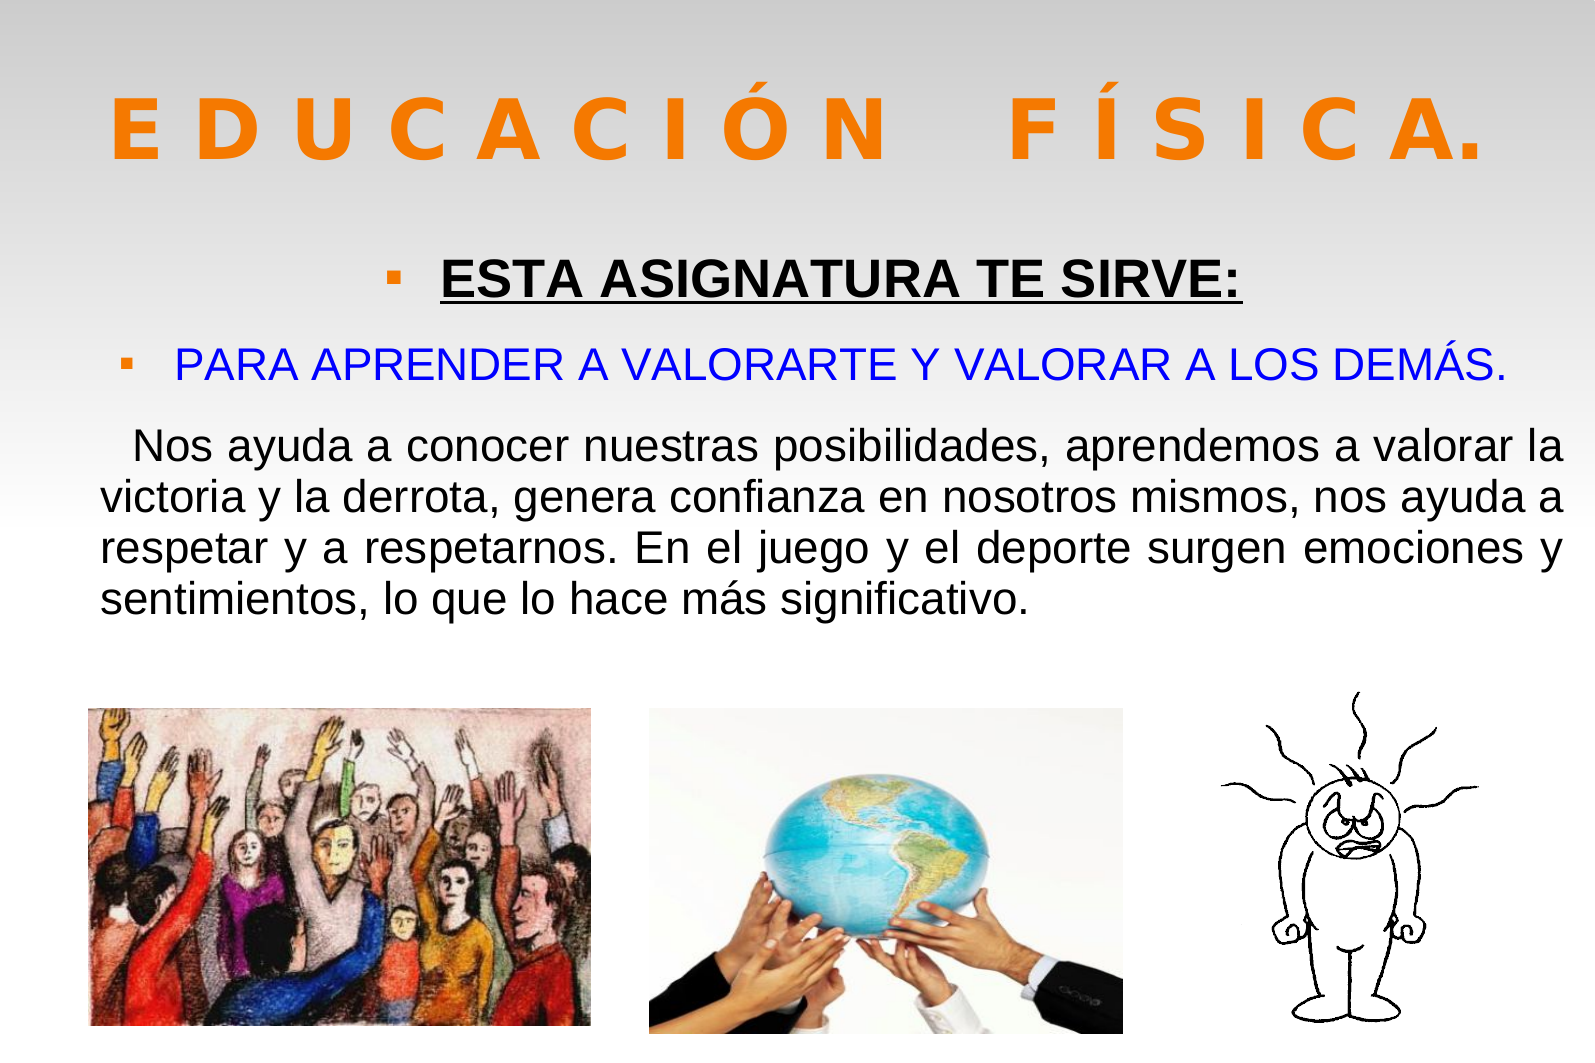

# E D U C A C I Ó N F Í S I C A.
ESTA ASIGNATURA TE SIRVE:
PARA APRENDER A VALORARTE Y VALORAR A LOS DEMÁS.
 Nos ayuda a conocer nuestras posibilidades, aprendemos a valorar la victoria y la derrota, genera confianza en nosotros mismos, nos ayuda a respetar y a respetarnos. En el juego y el deporte surgen emociones y sentimientos, lo que lo hace más significativo.